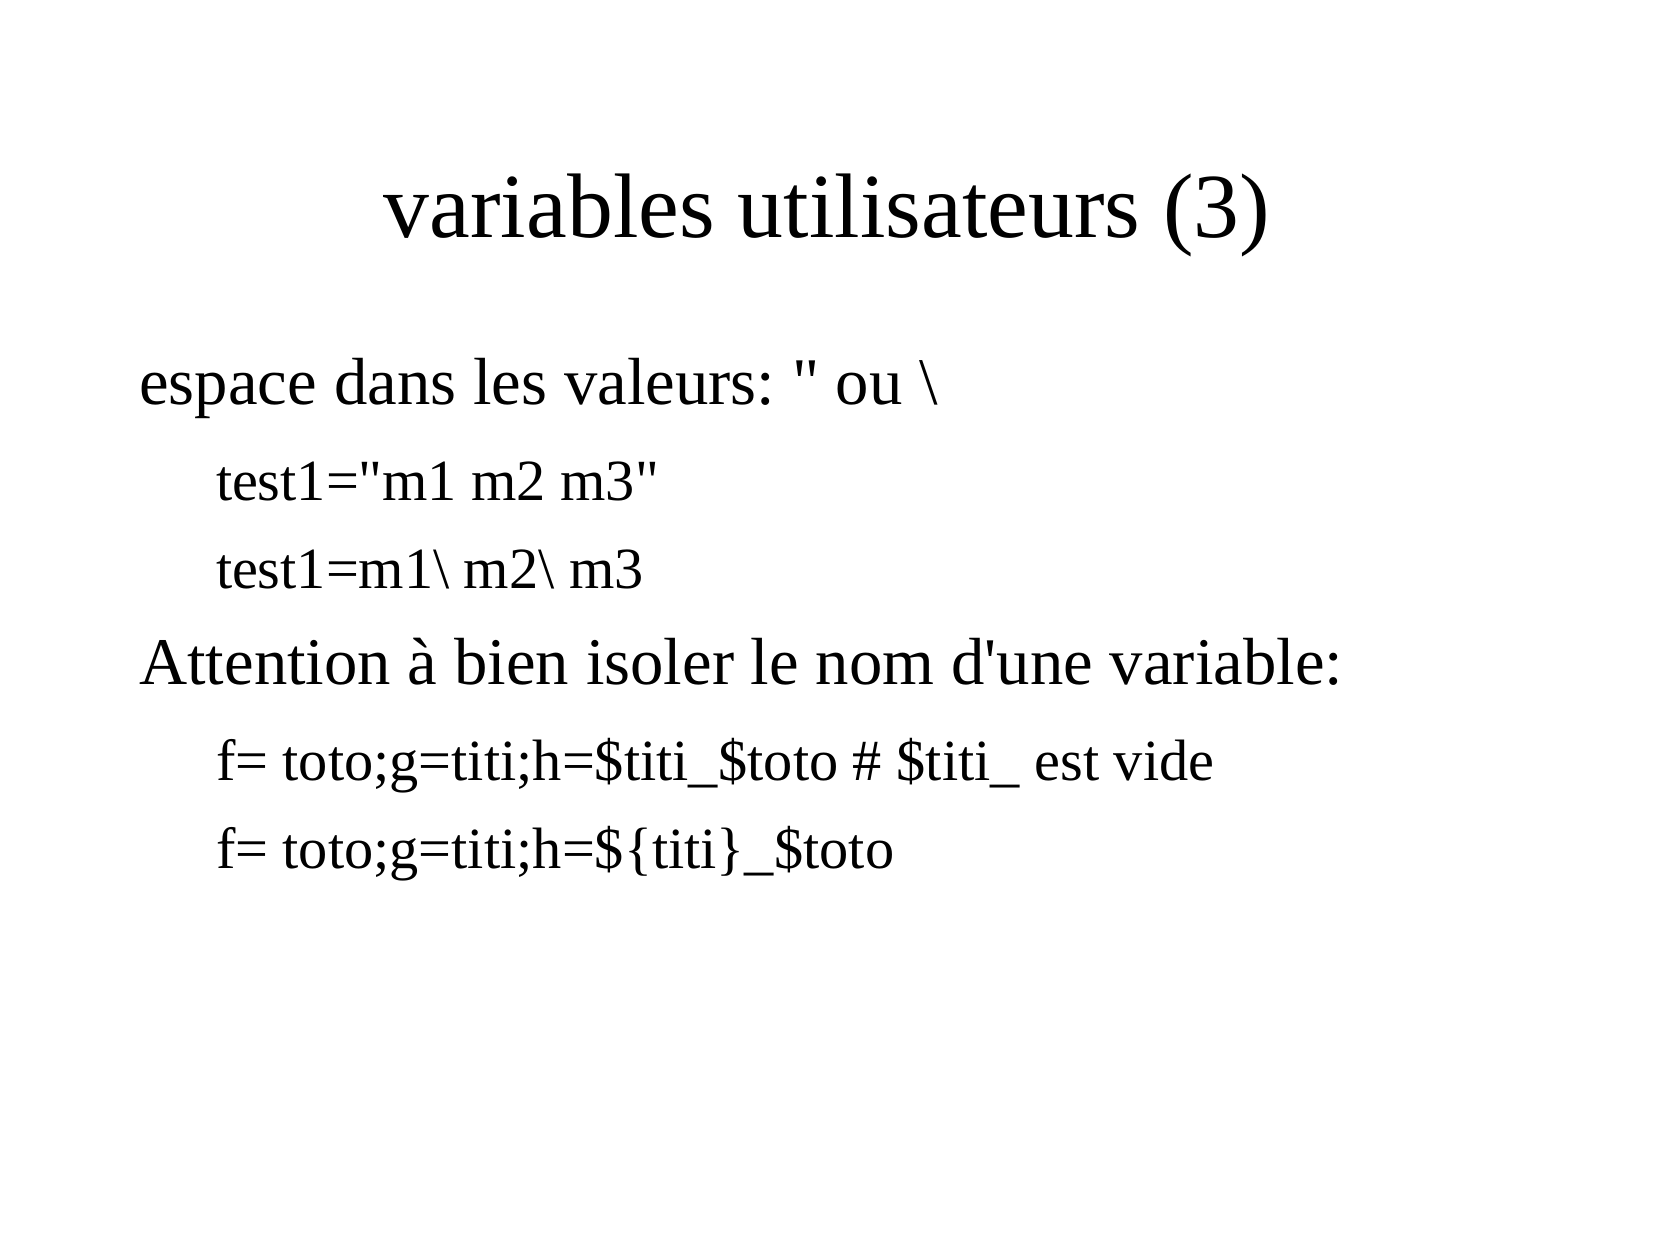

# variables utilisateurs (3)
espace dans les valeurs: " ou \
test1="m1 m2 m3"
test1=m1\ m2\ m3
Attention à bien isoler le nom d'une variable:
f= toto;g=titi;h=$titi_$toto # $titi_ est vide
f= toto;g=titi;h=${titi}_$toto